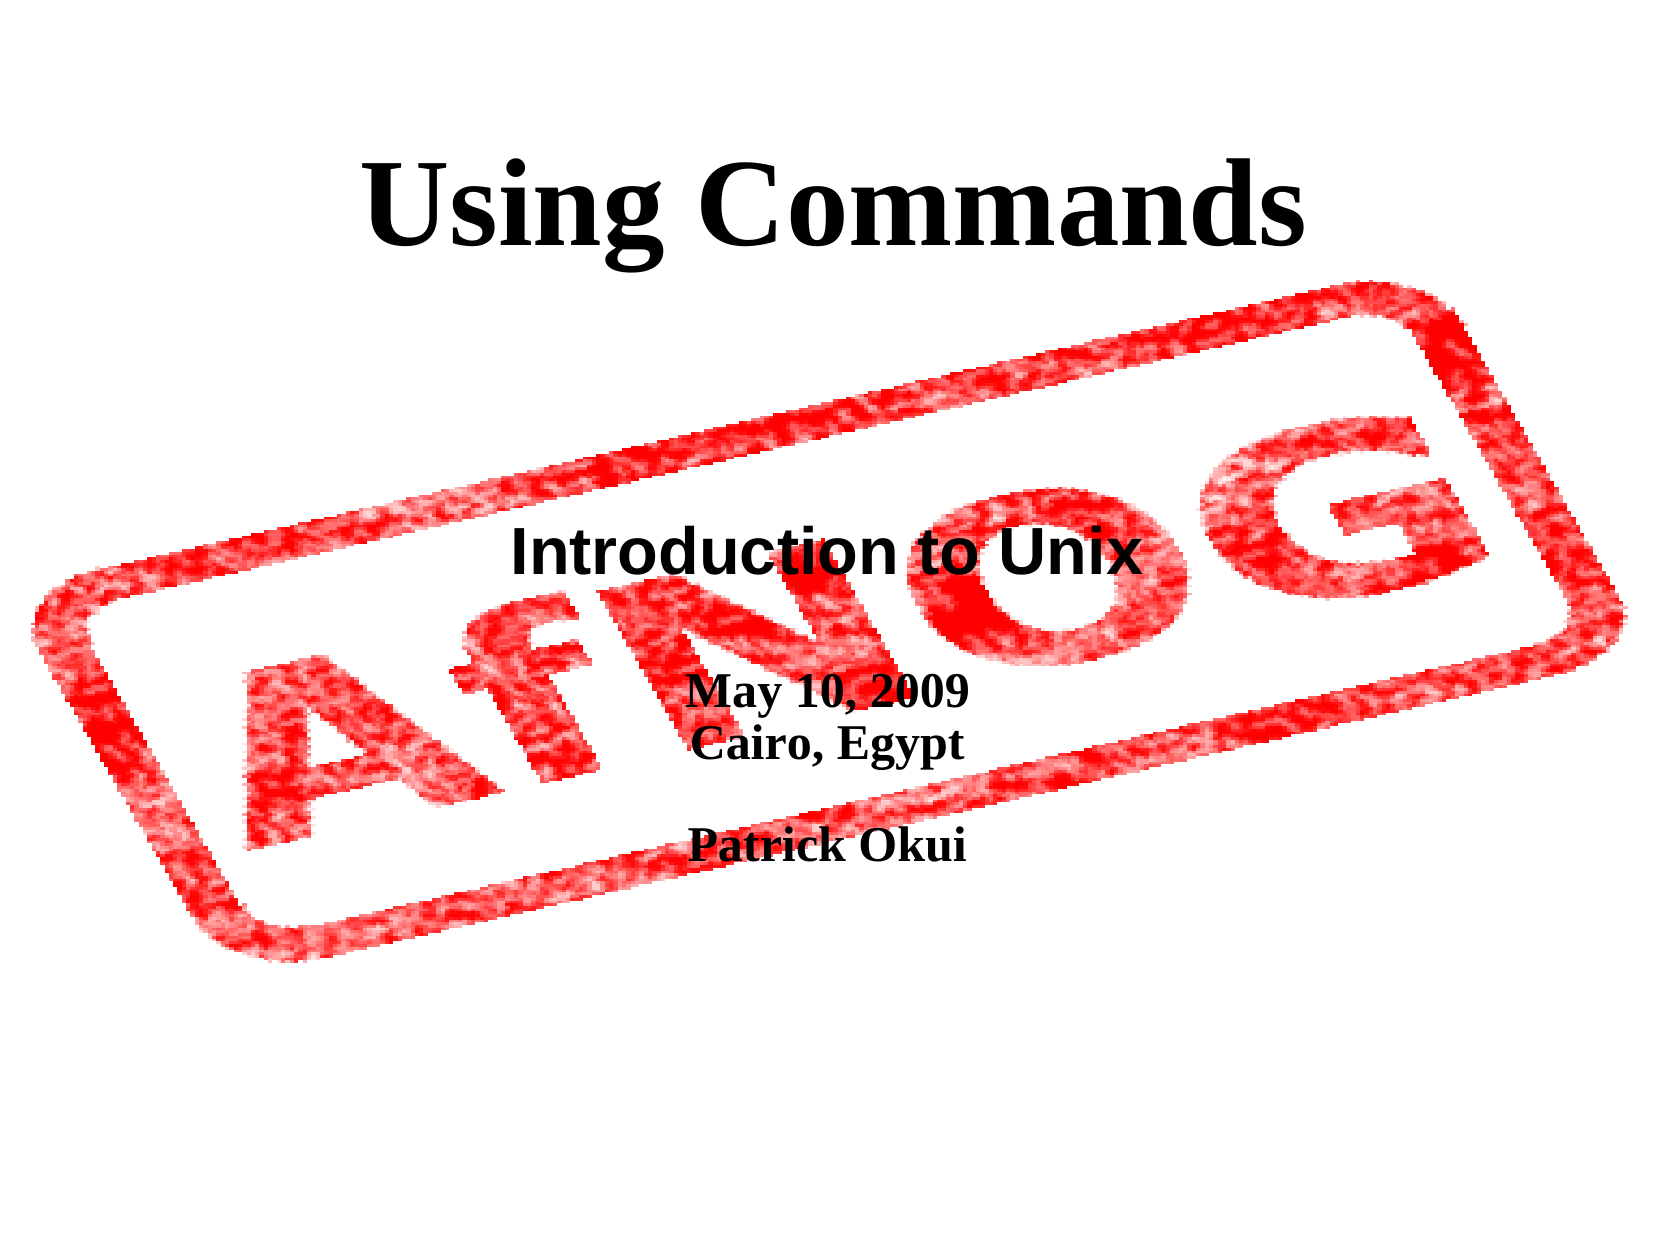

# Using Commands
Introduction to Unix
May 10, 2009
Cairo, Egypt
Patrick Okui